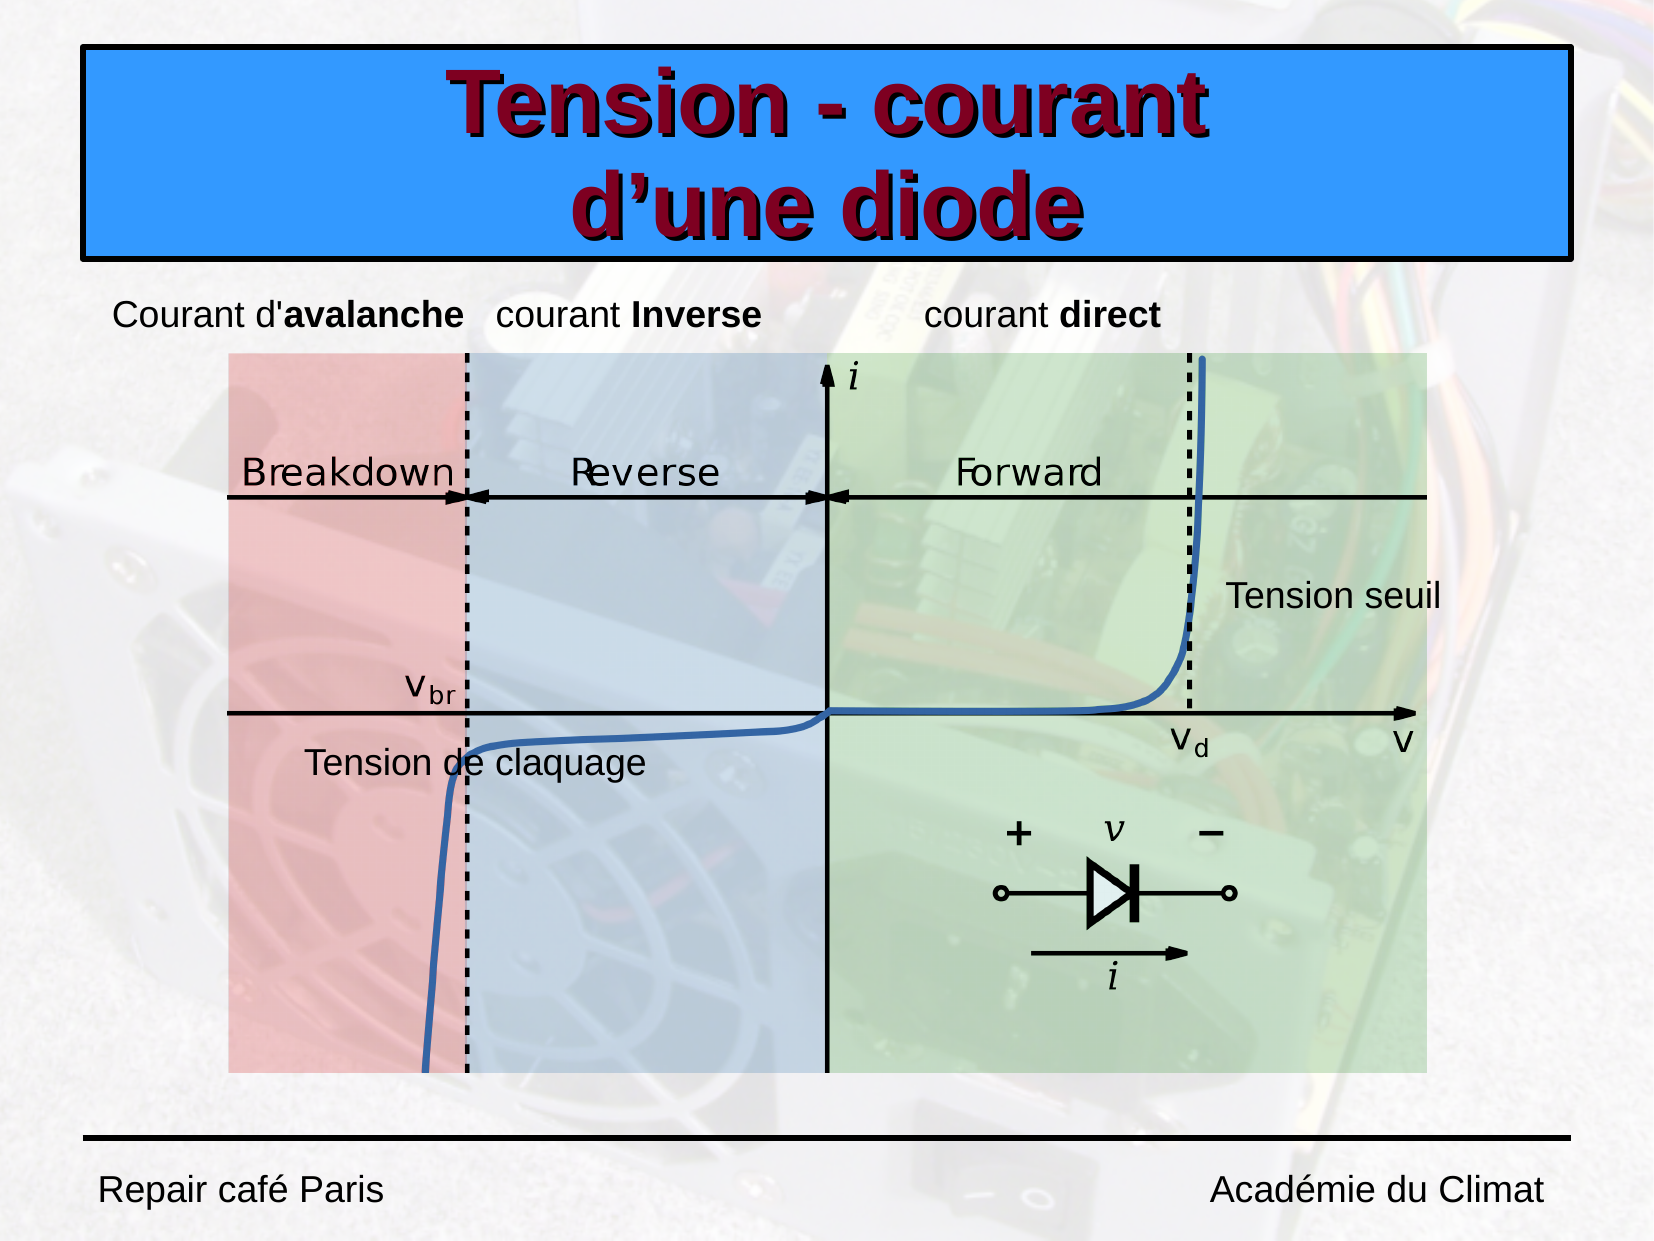

# Tension - courant d’une diode
Courant d'avalanche courant Inverse 		courant direct
Tension seuil
Tension de claquage
Repair café Paris	Académie du Climat